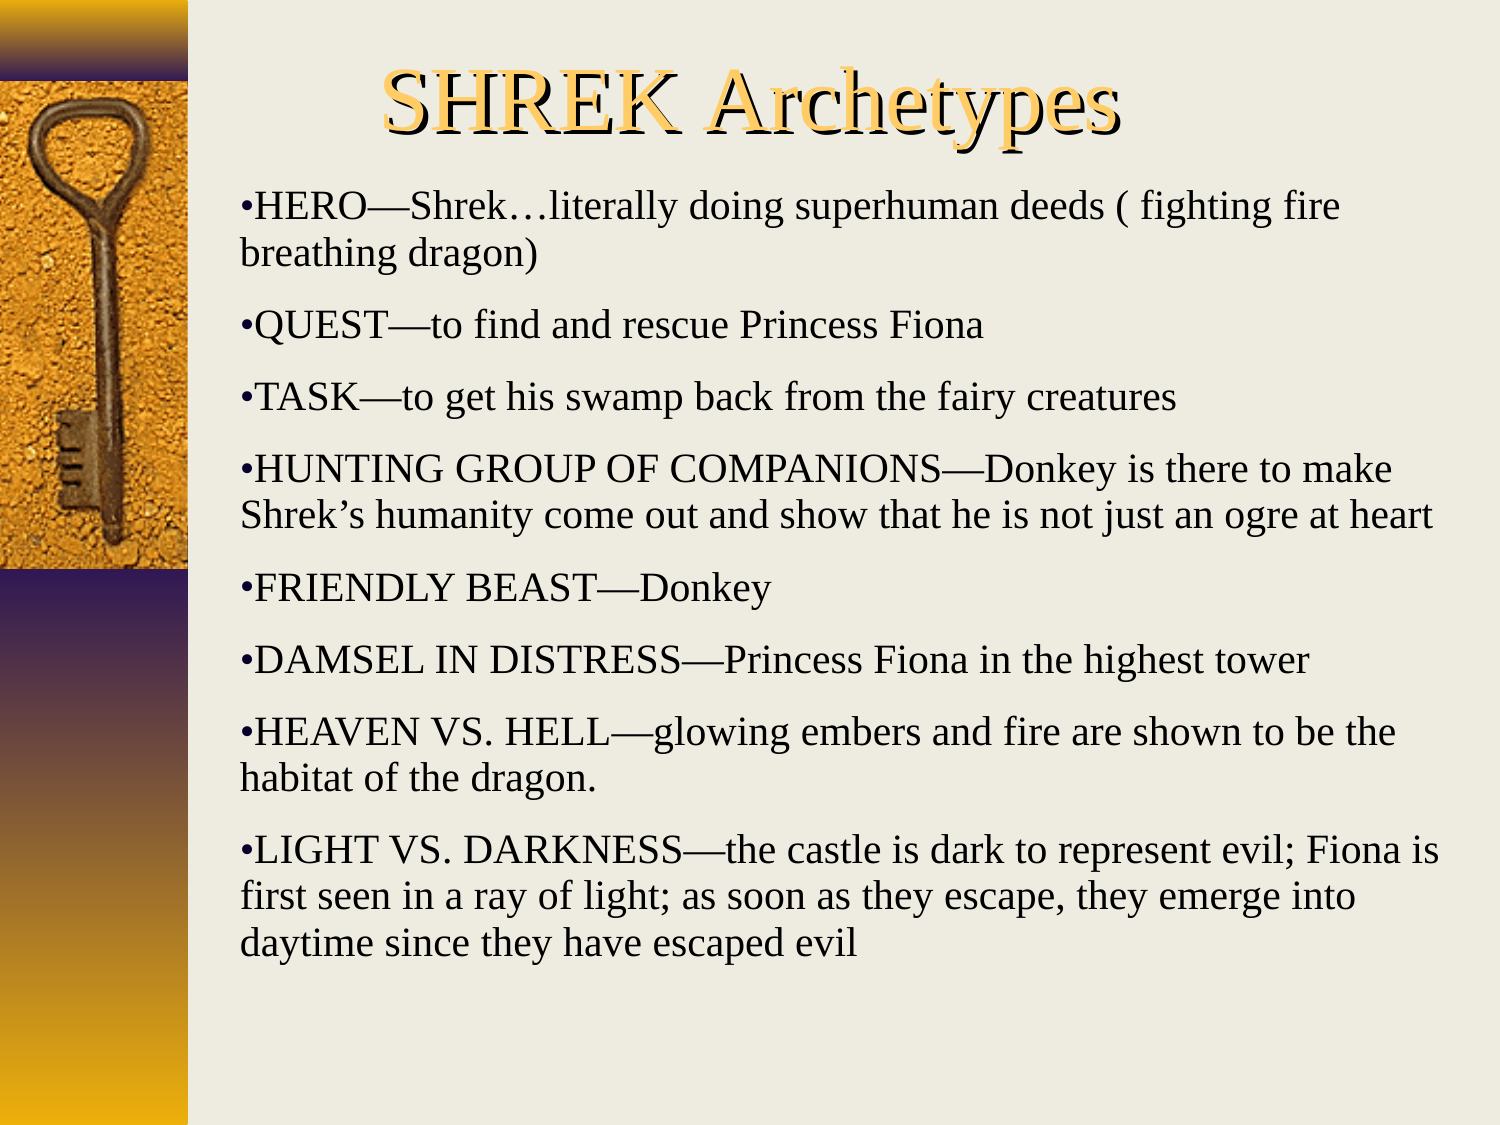

# SHREK Archetypes
HERO—Shrek…literally doing superhuman deeds ( fighting fire breathing dragon)
QUEST—to find and rescue Princess Fiona
TASK—to get his swamp back from the fairy creatures
HUNTING GROUP OF COMPANIONS—Donkey is there to make Shrek’s humanity come out and show that he is not just an ogre at heart
FRIENDLY BEAST—Donkey
DAMSEL IN DISTRESS—Princess Fiona in the highest tower
HEAVEN VS. HELL—glowing embers and fire are shown to be the habitat of the dragon.
LIGHT VS. DARKNESS—the castle is dark to represent evil; Fiona is first seen in a ray of light; as soon as they escape, they emerge into daytime since they have escaped evil